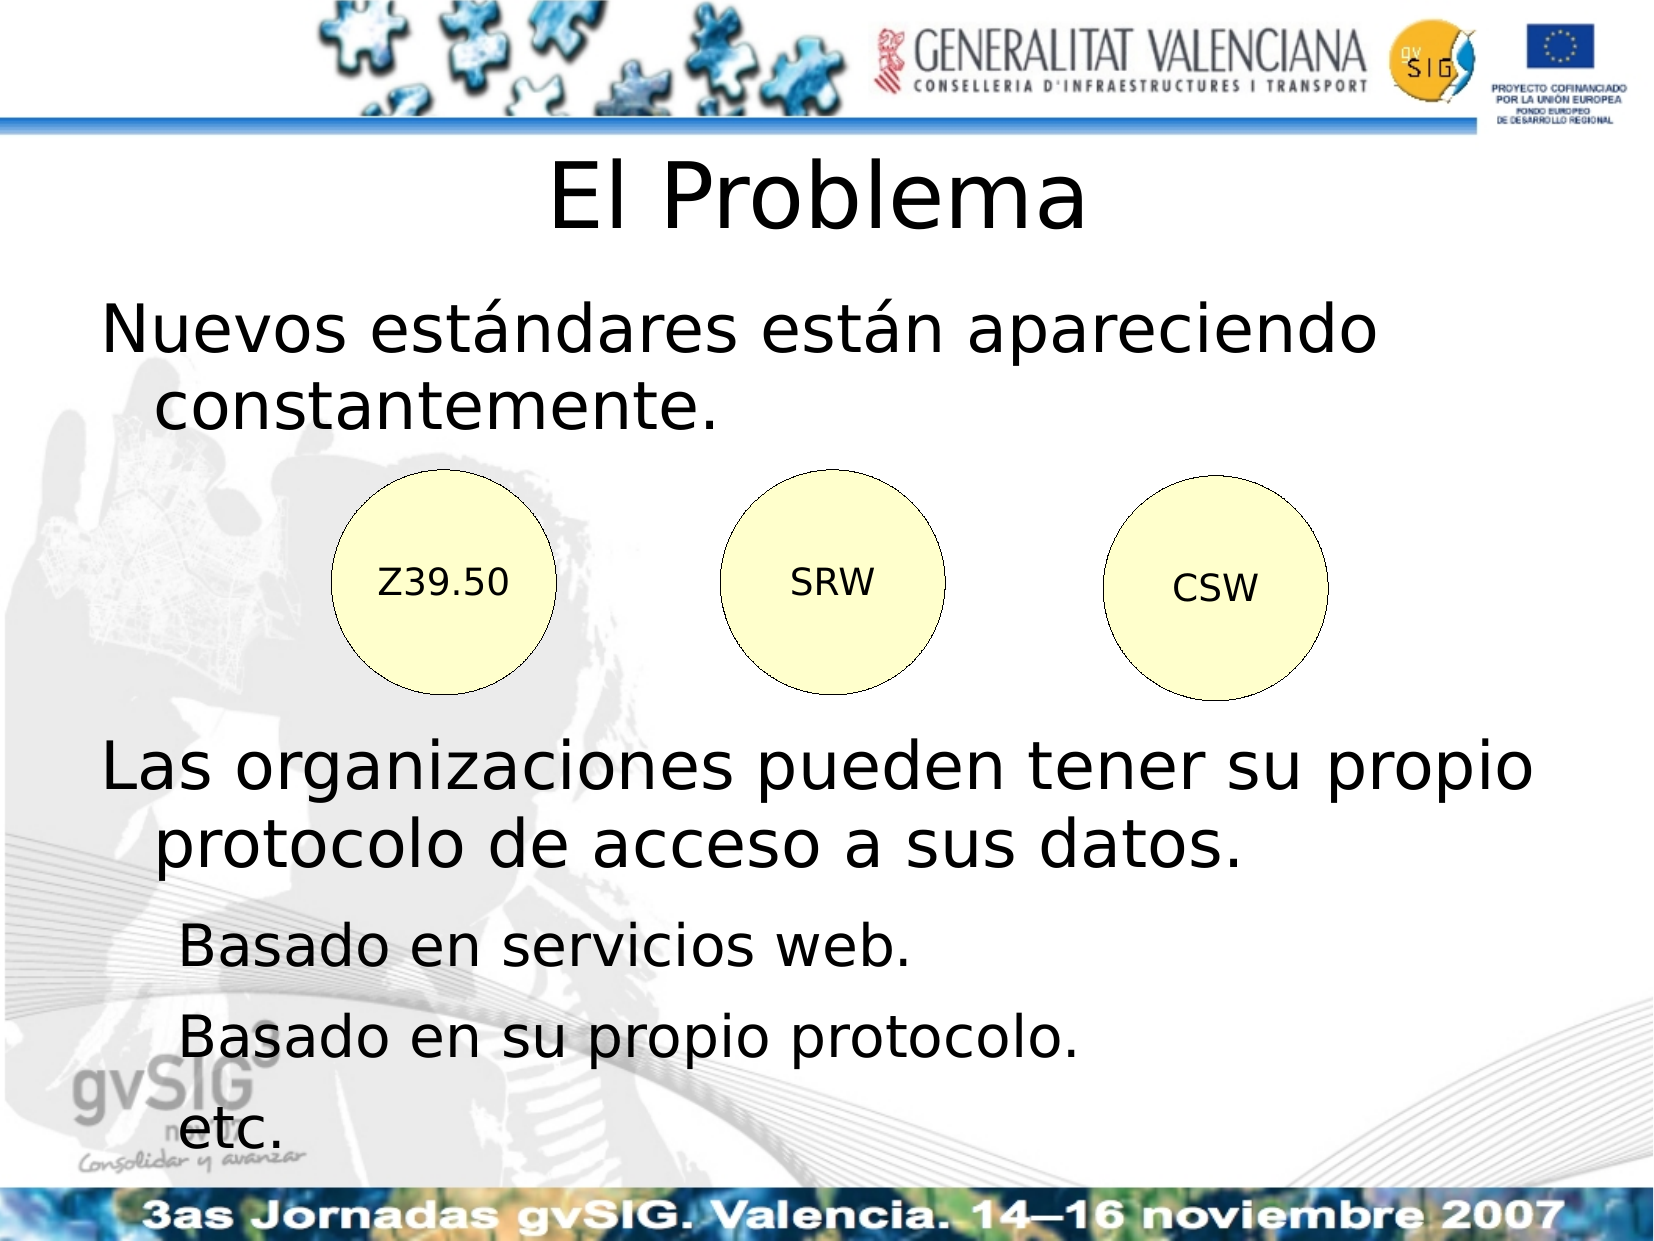

# El Problema
Nuevos estándares están apareciendo constantemente.
Z39.50
SRW
CSW
Las organizaciones pueden tener su propio protocolo de acceso a sus datos.
Basado en servicios web.
Basado en su propio protocolo.
etc.